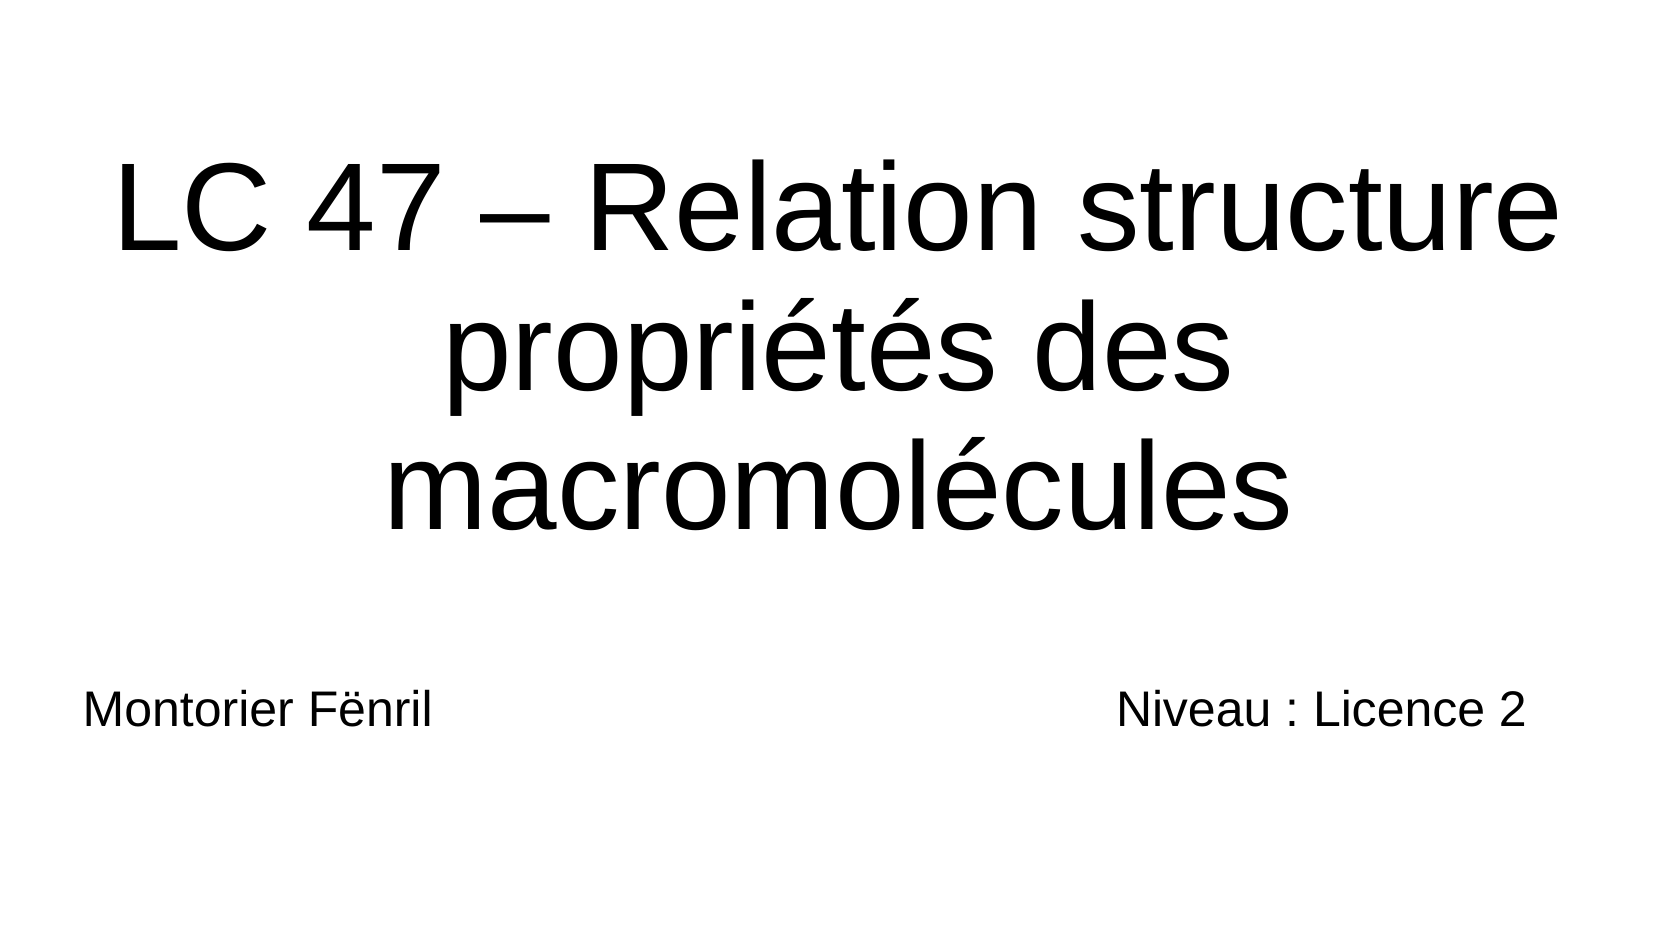

# LC 47 – Relation structure propriétés des macromolécules
Montorier Fënril										Niveau : Licence 2